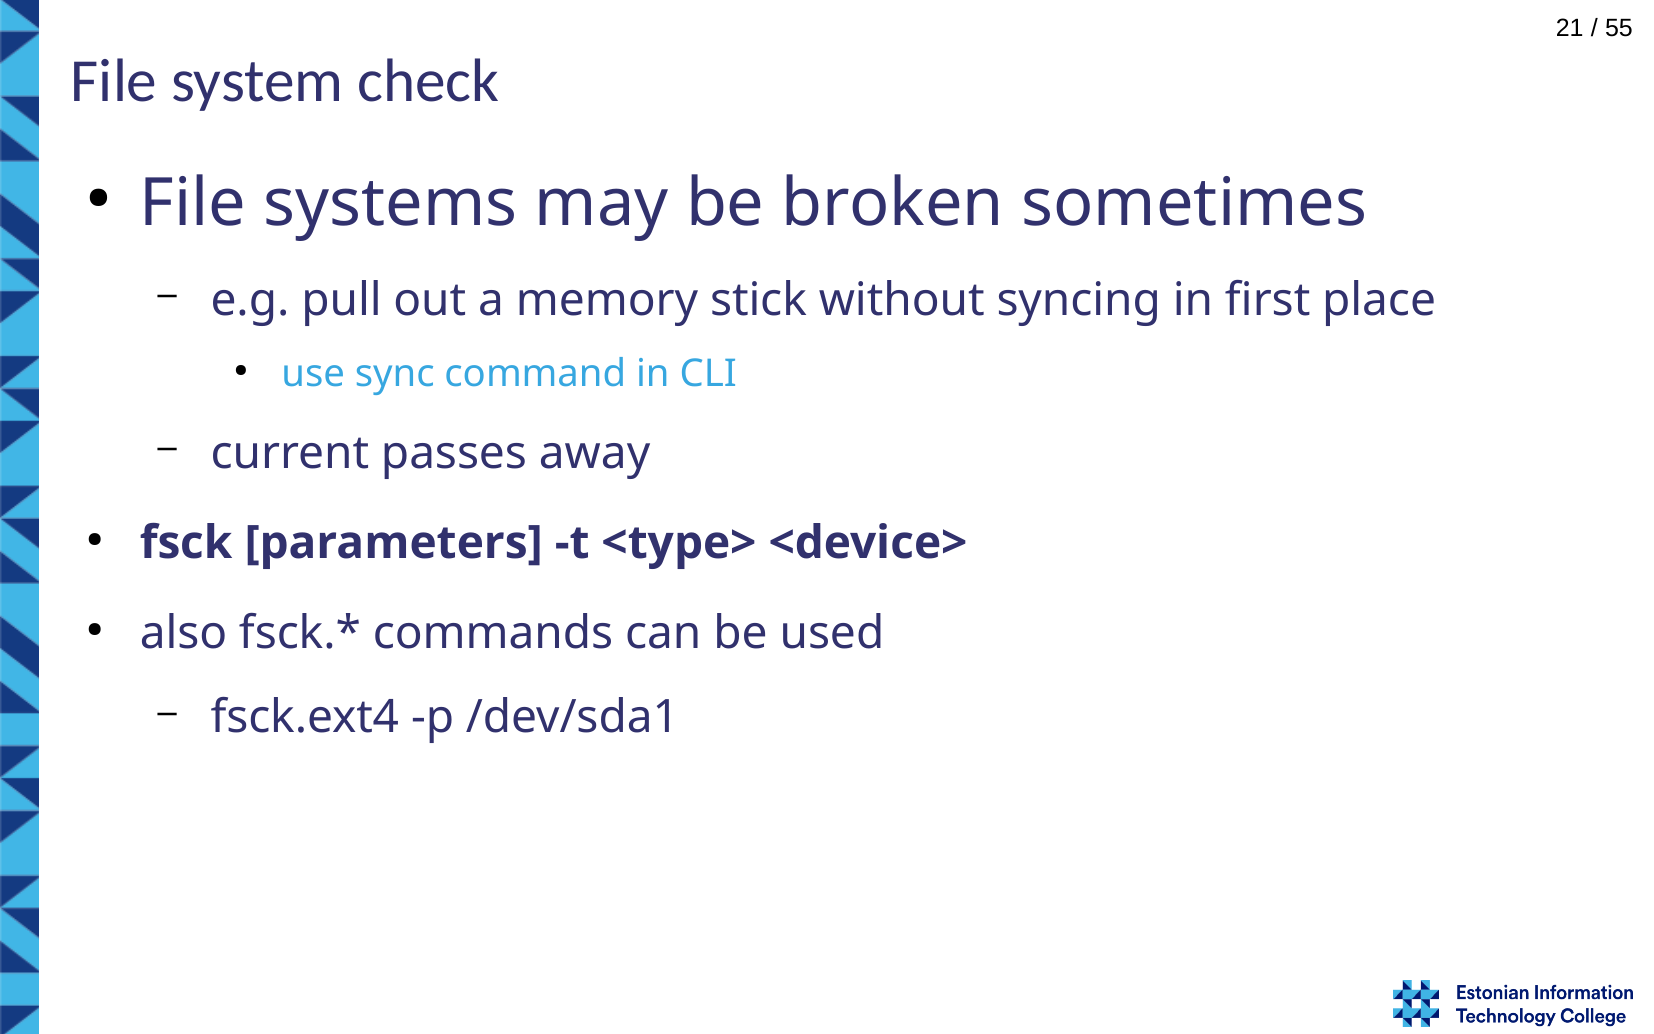

# File system check
File systems may be broken sometimes
e.g. pull out a memory stick without syncing in first place
use sync command in CLI
current passes away
fsck [parameters] -t <type> <device>
also fsck.* commands can be used
fsck.ext4 -p /dev/sda1